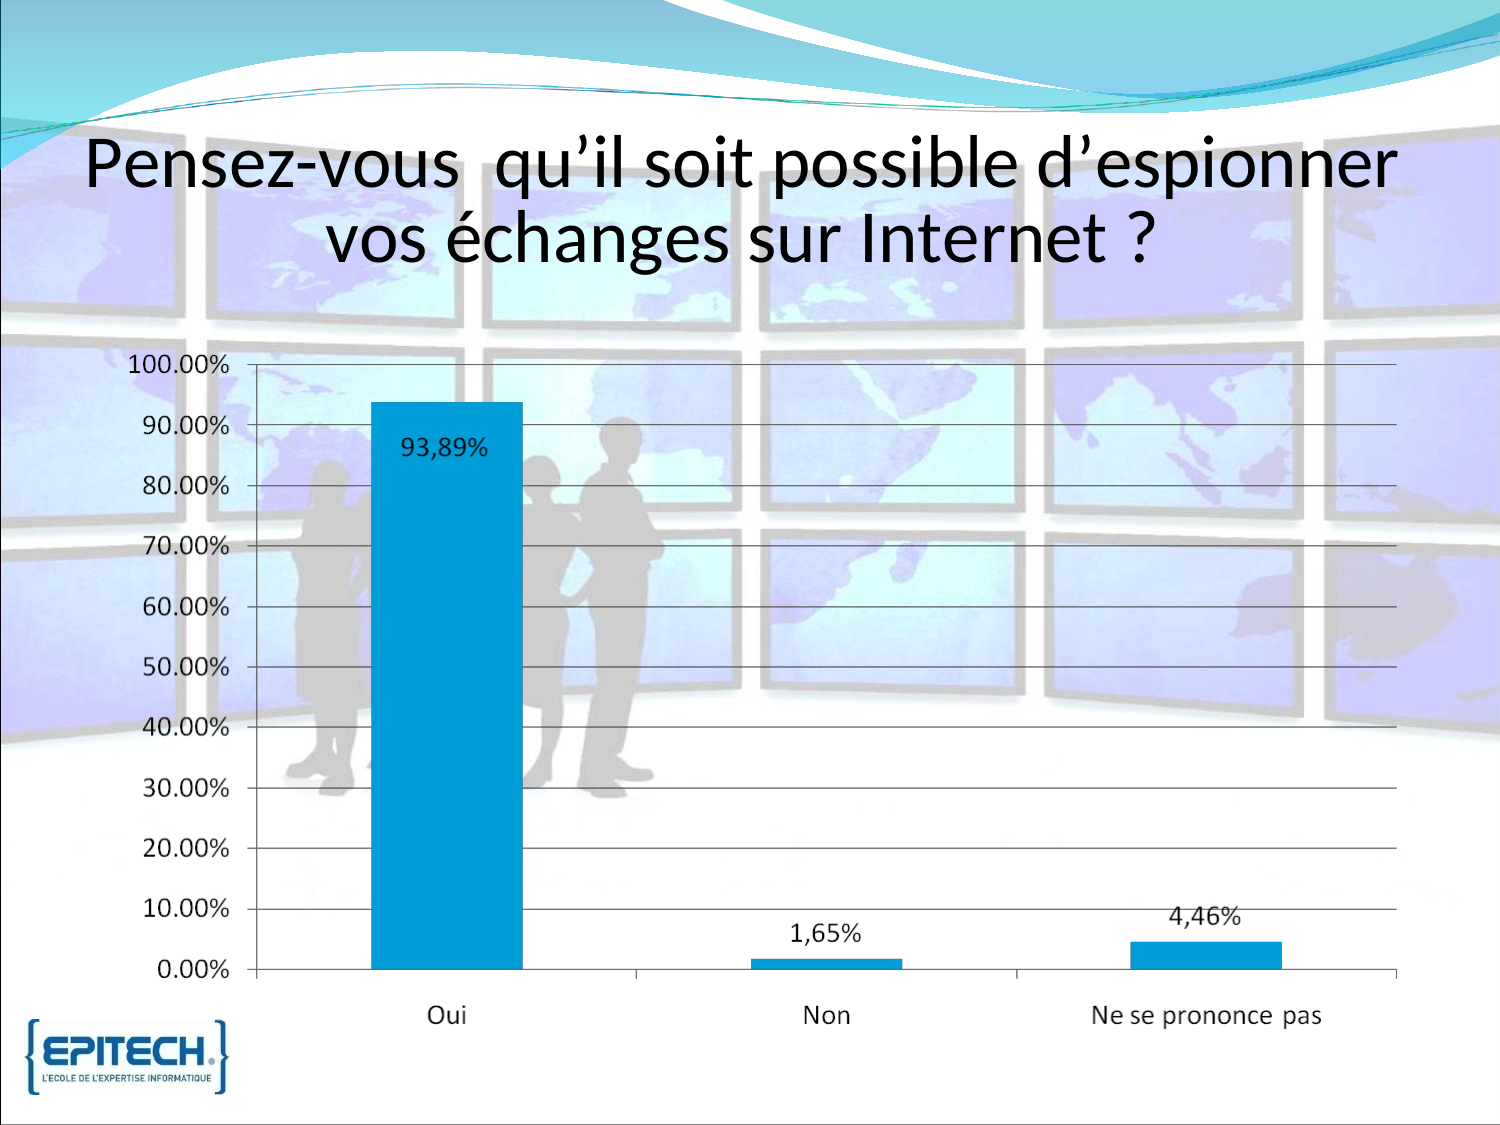

# Pensez-vous qu’il soit possible d’espionner vos échanges sur Internet ?